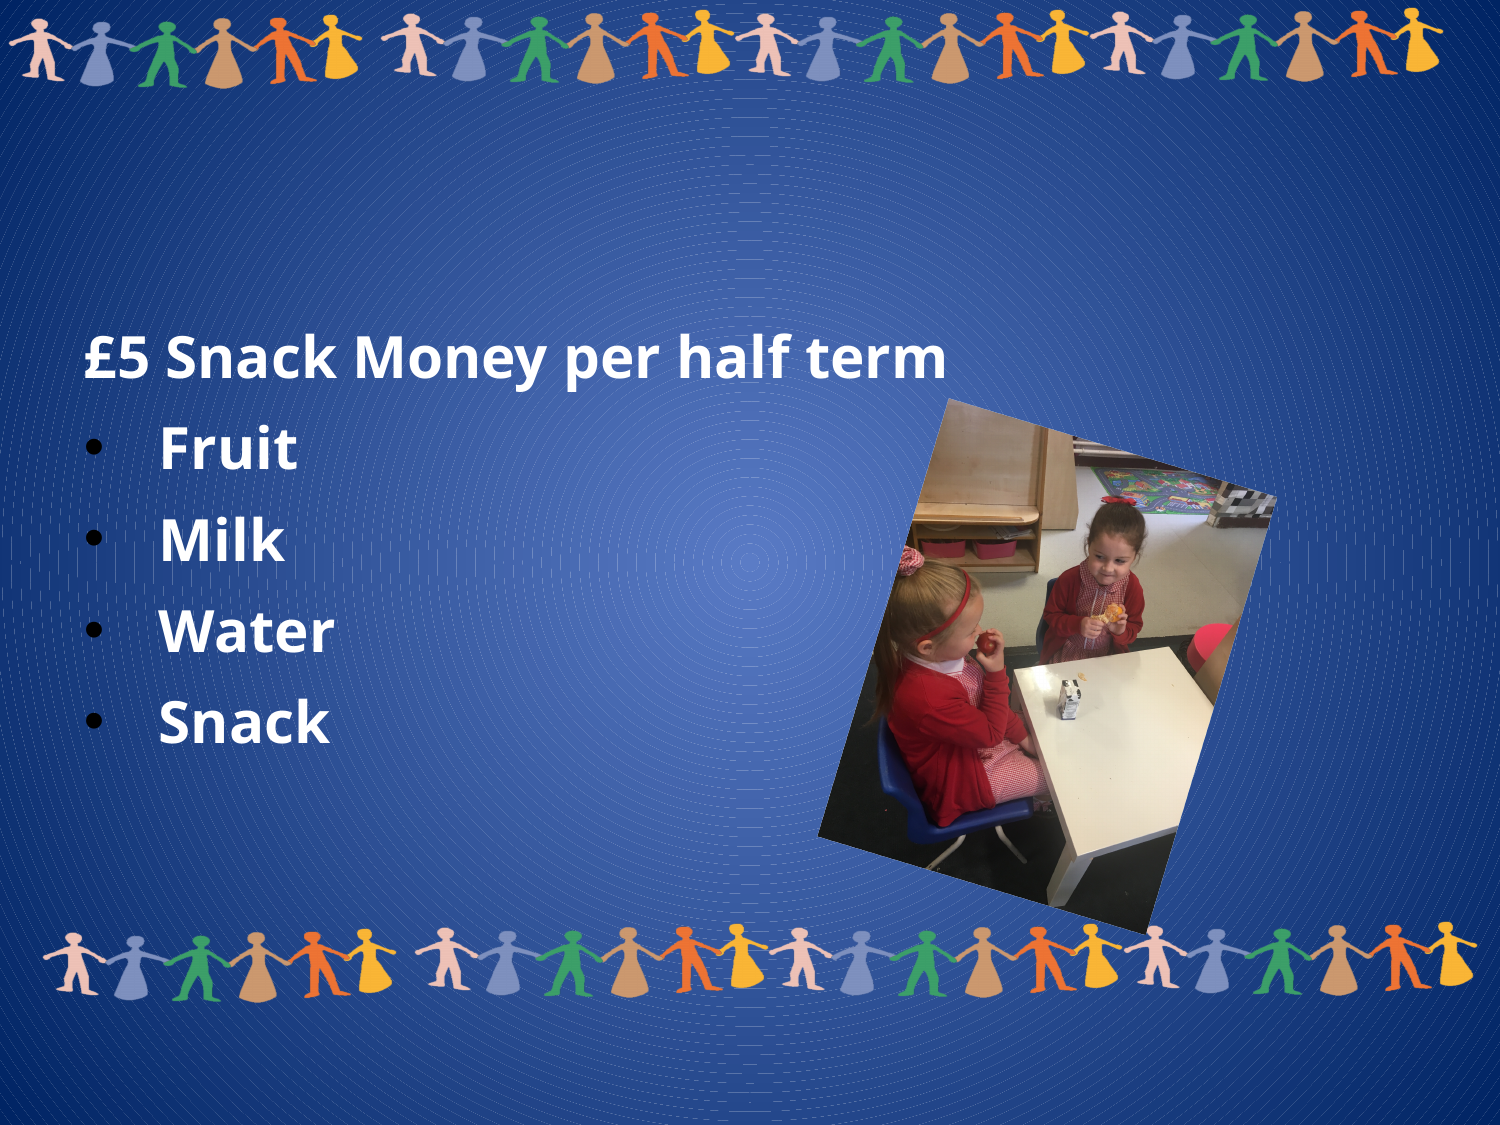

£5 Snack Money per half term
Fruit
Milk
Water
Snack